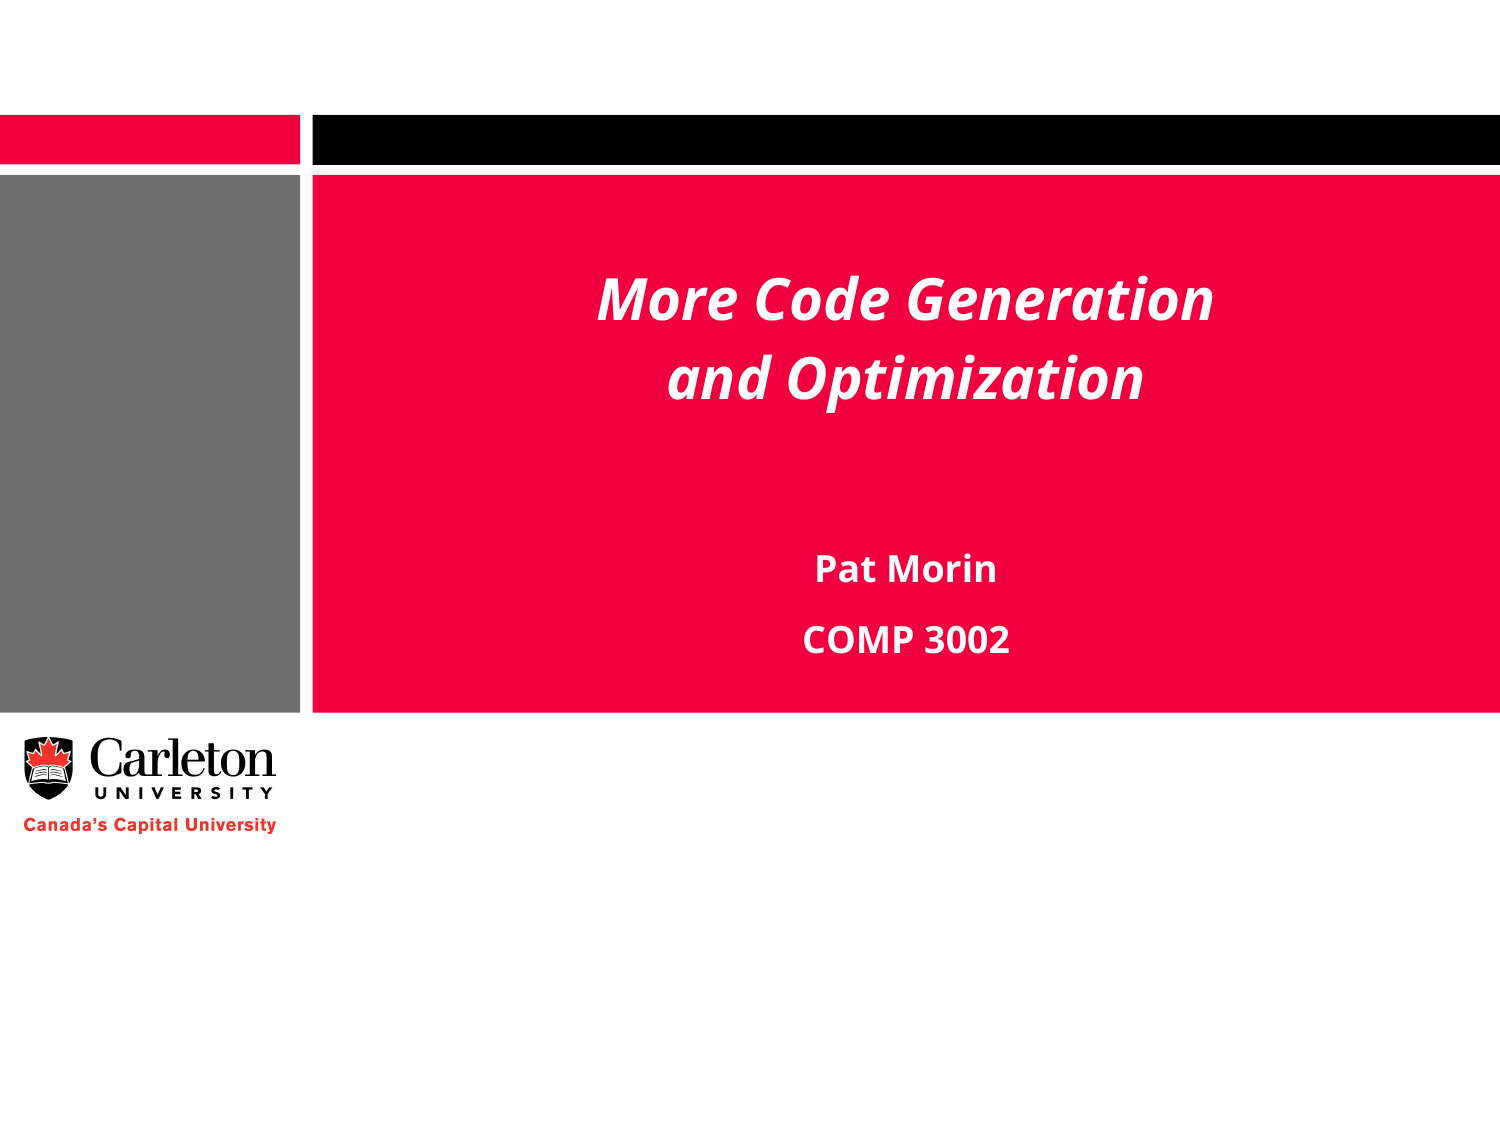

# More Code Generation and Optimization
Pat Morin
COMP 3002